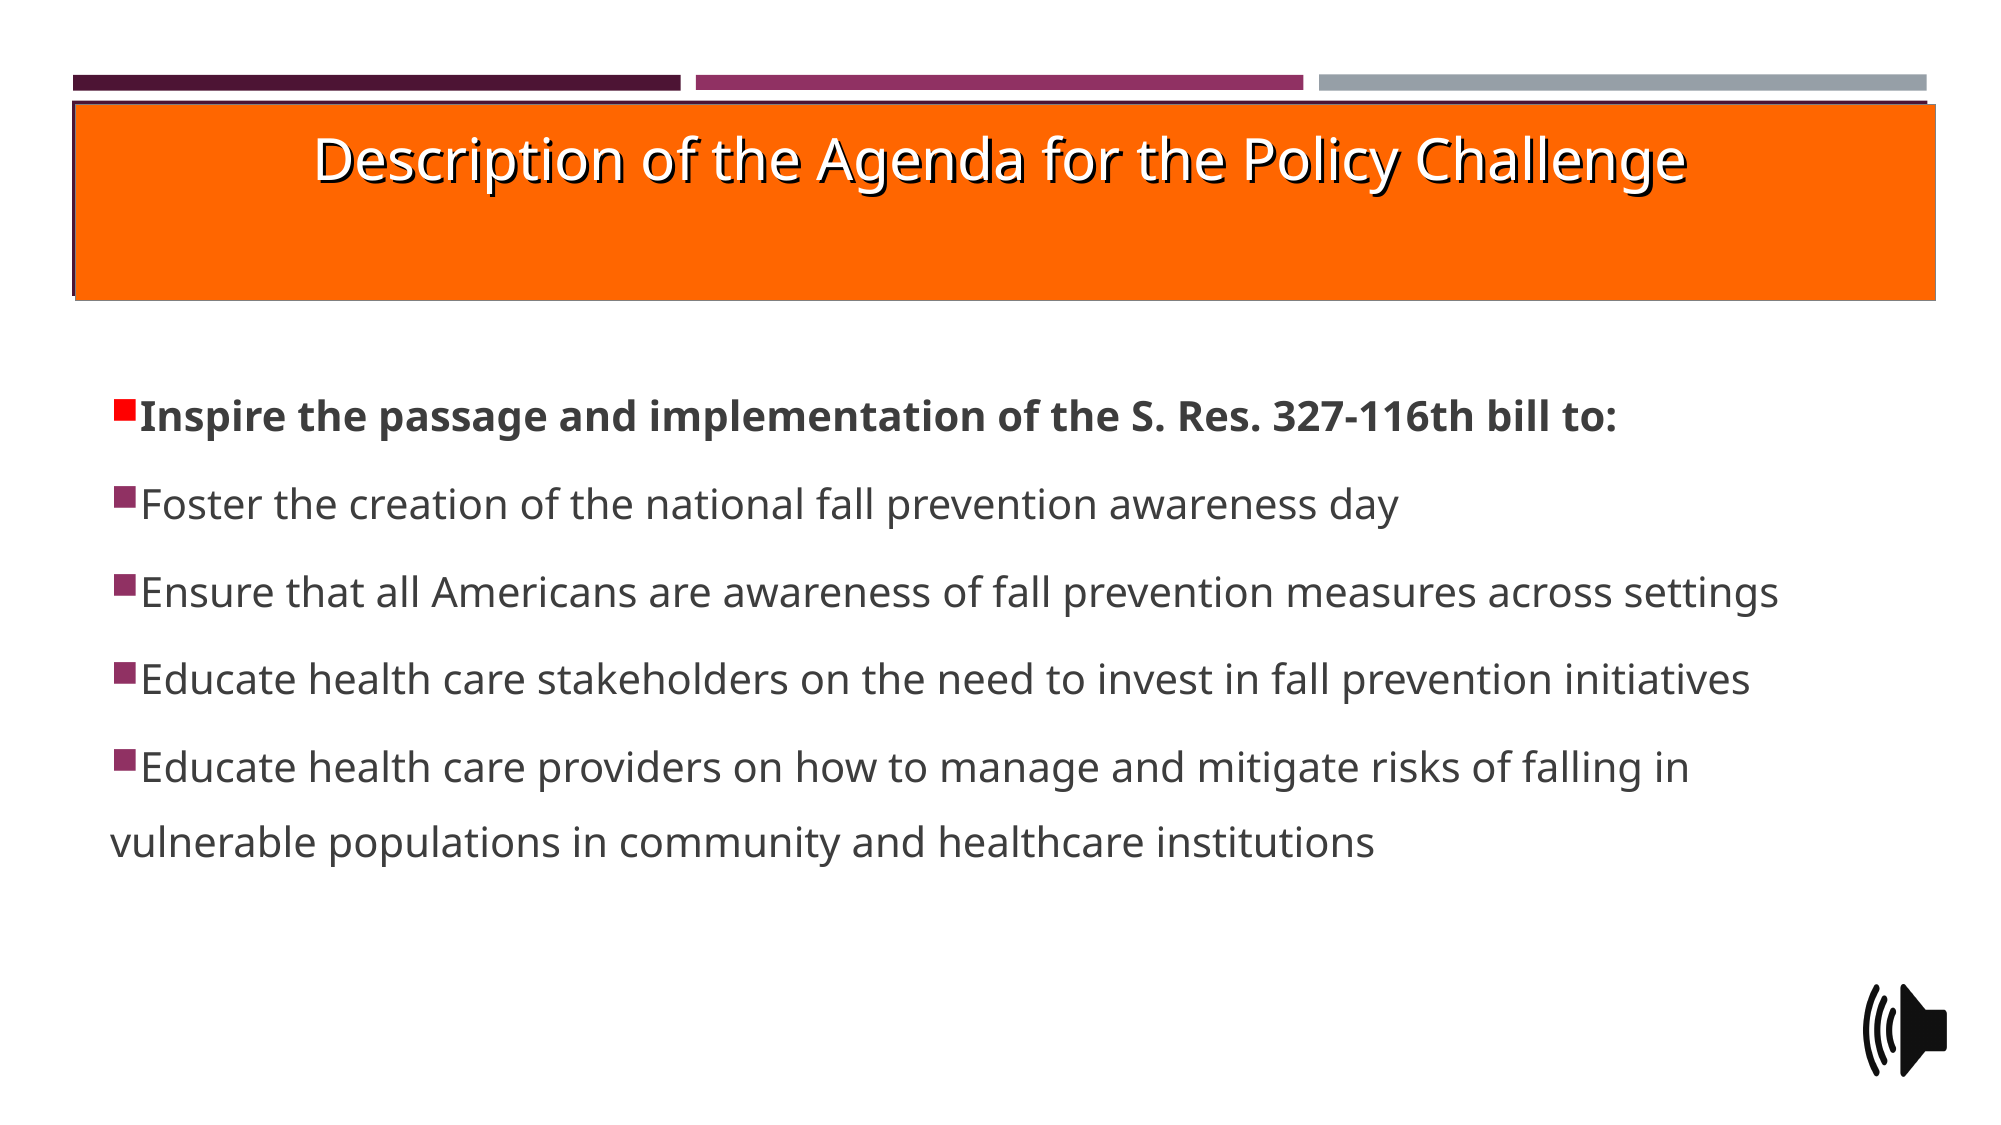

# Description of the Agenda for the Policy Challenge
Inspire the passage and implementation of the S. Res. 327-116th bill to:
Foster the creation of the national fall prevention awareness day
Ensure that all Americans are awareness of fall prevention measures across settings
Educate health care stakeholders on the need to invest in fall prevention initiatives
Educate health care providers on how to manage and mitigate risks of falling in vulnerable populations in community and healthcare institutions